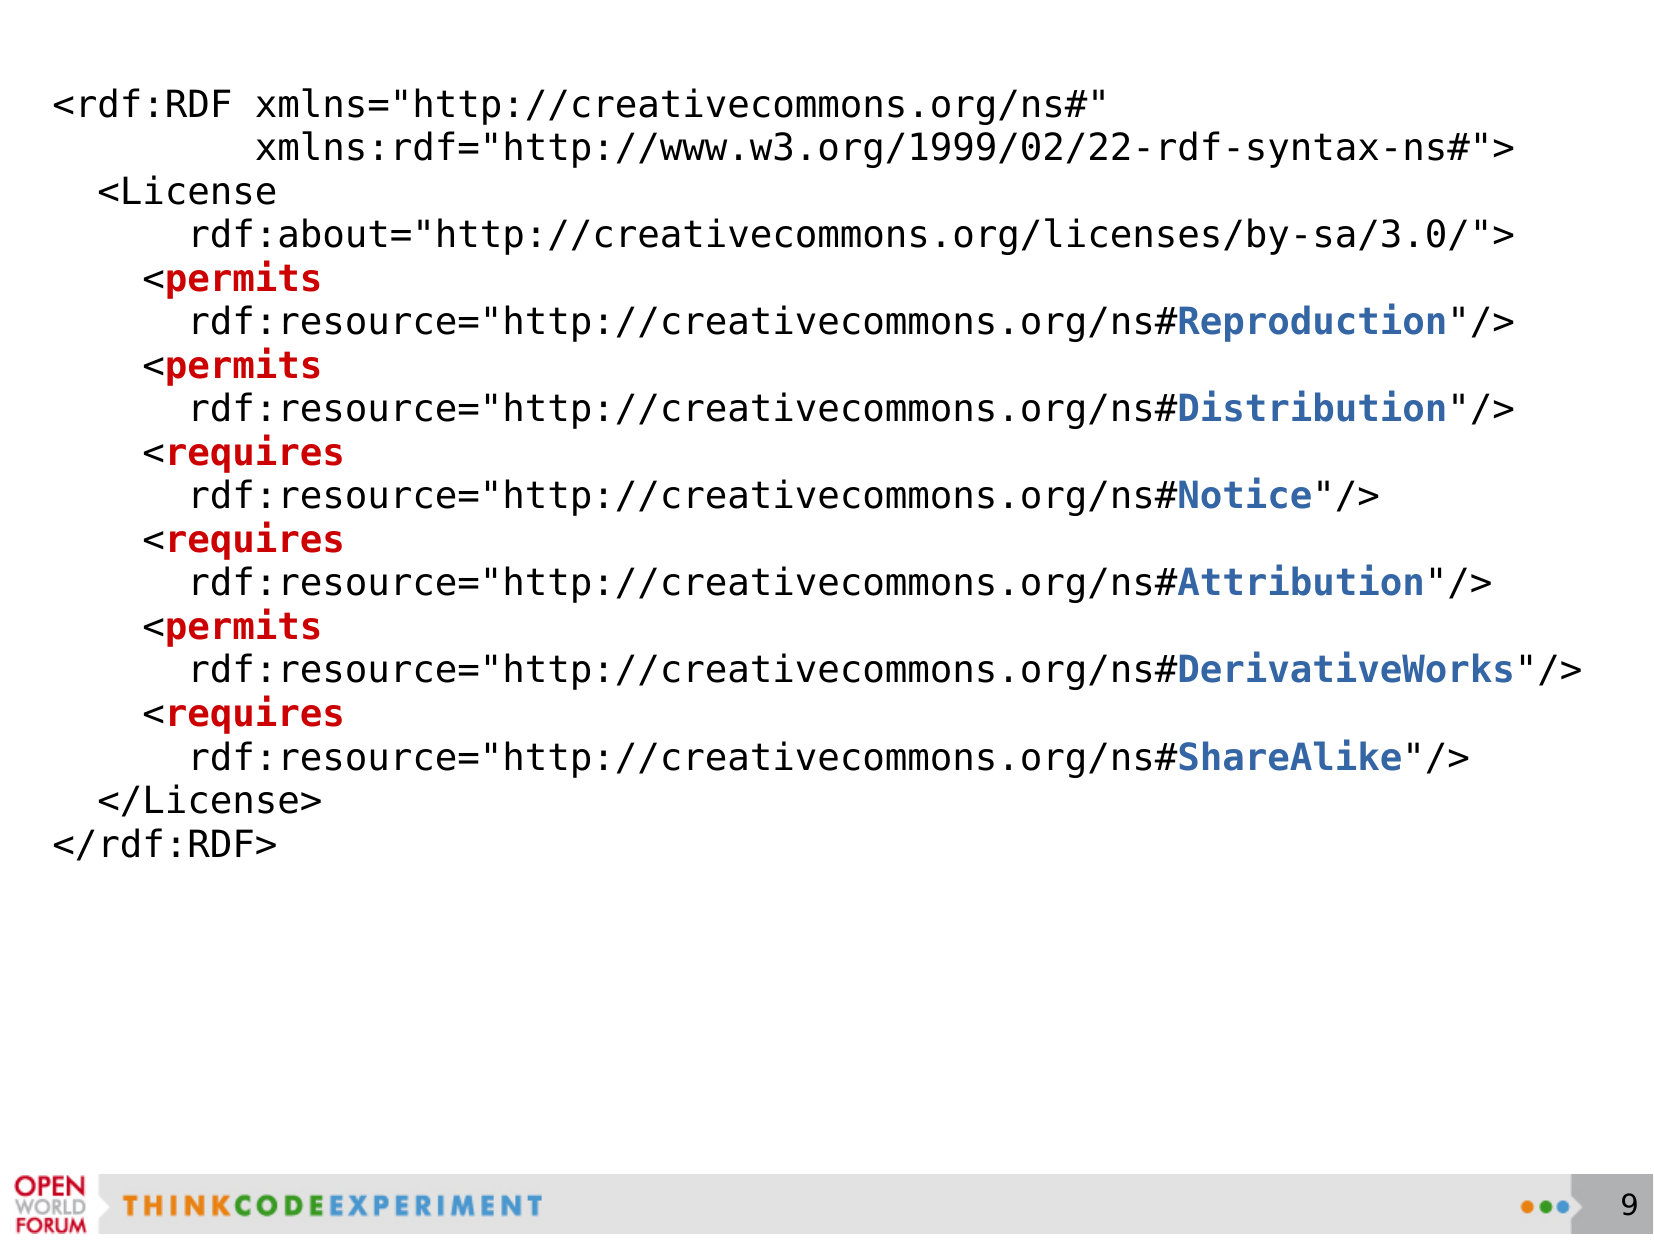

<rdf:RDF xmlns="http://creativecommons.org/ns#"
 xmlns:rdf="http://www.w3.org/1999/02/22-rdf-syntax-ns#">
 <License
 rdf:about="http://creativecommons.org/licenses/by-sa/3.0/">
 <permits
 rdf:resource="http://creativecommons.org/ns#Reproduction"/>
 <permits
 rdf:resource="http://creativecommons.org/ns#Distribution"/>
 <requires
 rdf:resource="http://creativecommons.org/ns#Notice"/>
 <requires
 rdf:resource="http://creativecommons.org/ns#Attribution"/>
 <permits
 rdf:resource="http://creativecommons.org/ns#DerivativeWorks"/>
 <requires
 rdf:resource="http://creativecommons.org/ns#ShareAlike"/>
 </License>
</rdf:RDF>